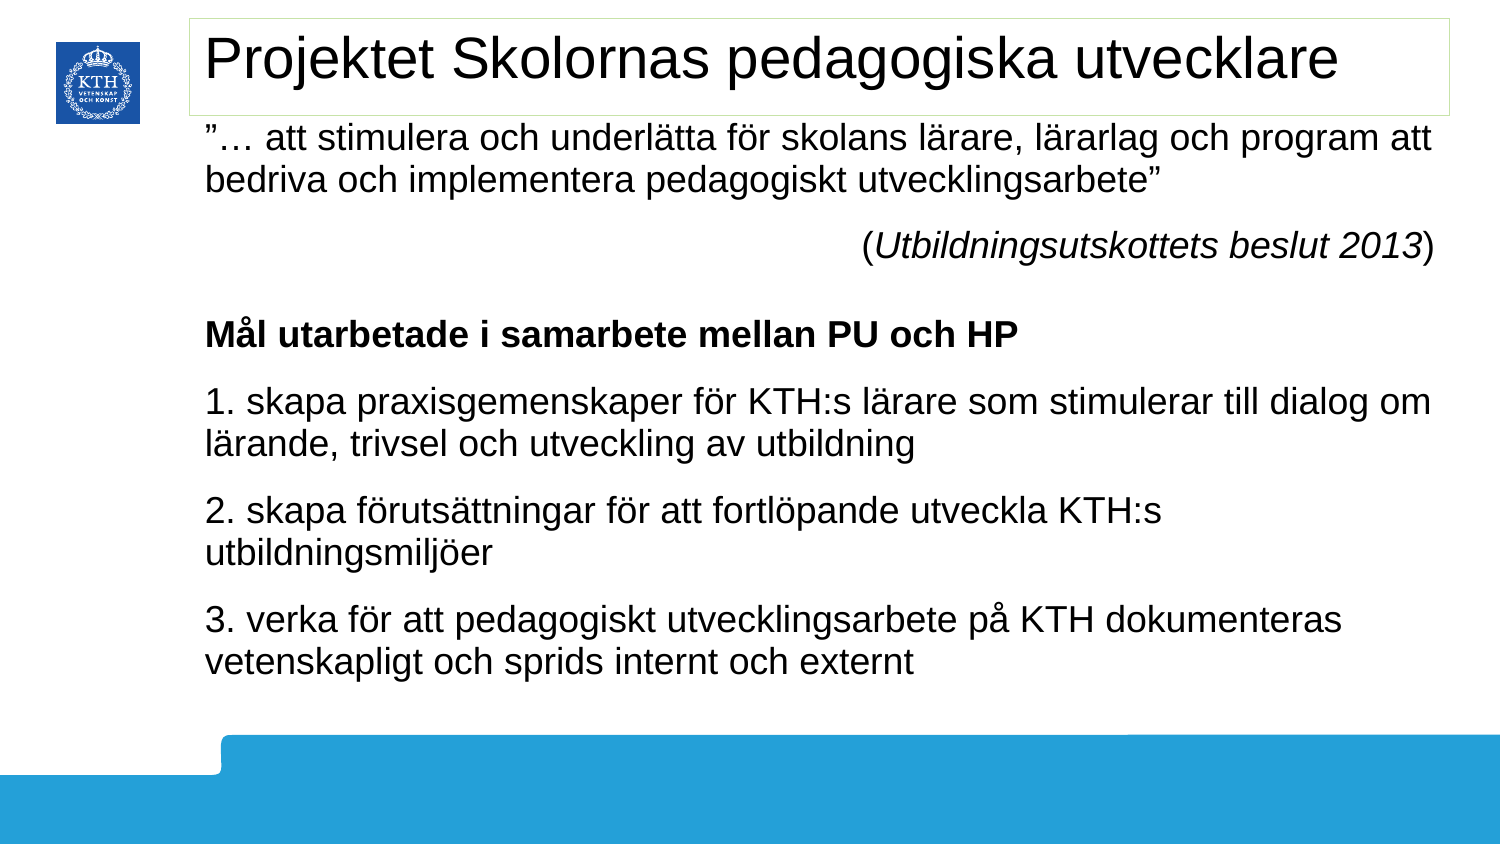

Projektet Skolornas pedagogiska utvecklare
”… att stimulera och underlätta för skolans lärare, lärarlag och program att bedriva och implementera pedagogiskt utvecklingsarbete”
(Utbildningsutskottets beslut 2013)
Mål utarbetade i samarbete mellan PU och HP
1. skapa praxisgemenskaper för KTH:s lärare som stimulerar till dialog om lärande, trivsel och utveckling av utbildning
2. skapa förutsättningar för att fortlöpande utveckla KTH:s utbildningsmiljöer
3. verka för att pedagogiskt utvecklingsarbete på KTH dokumenteras vetenskapligt och sprids internt och externt